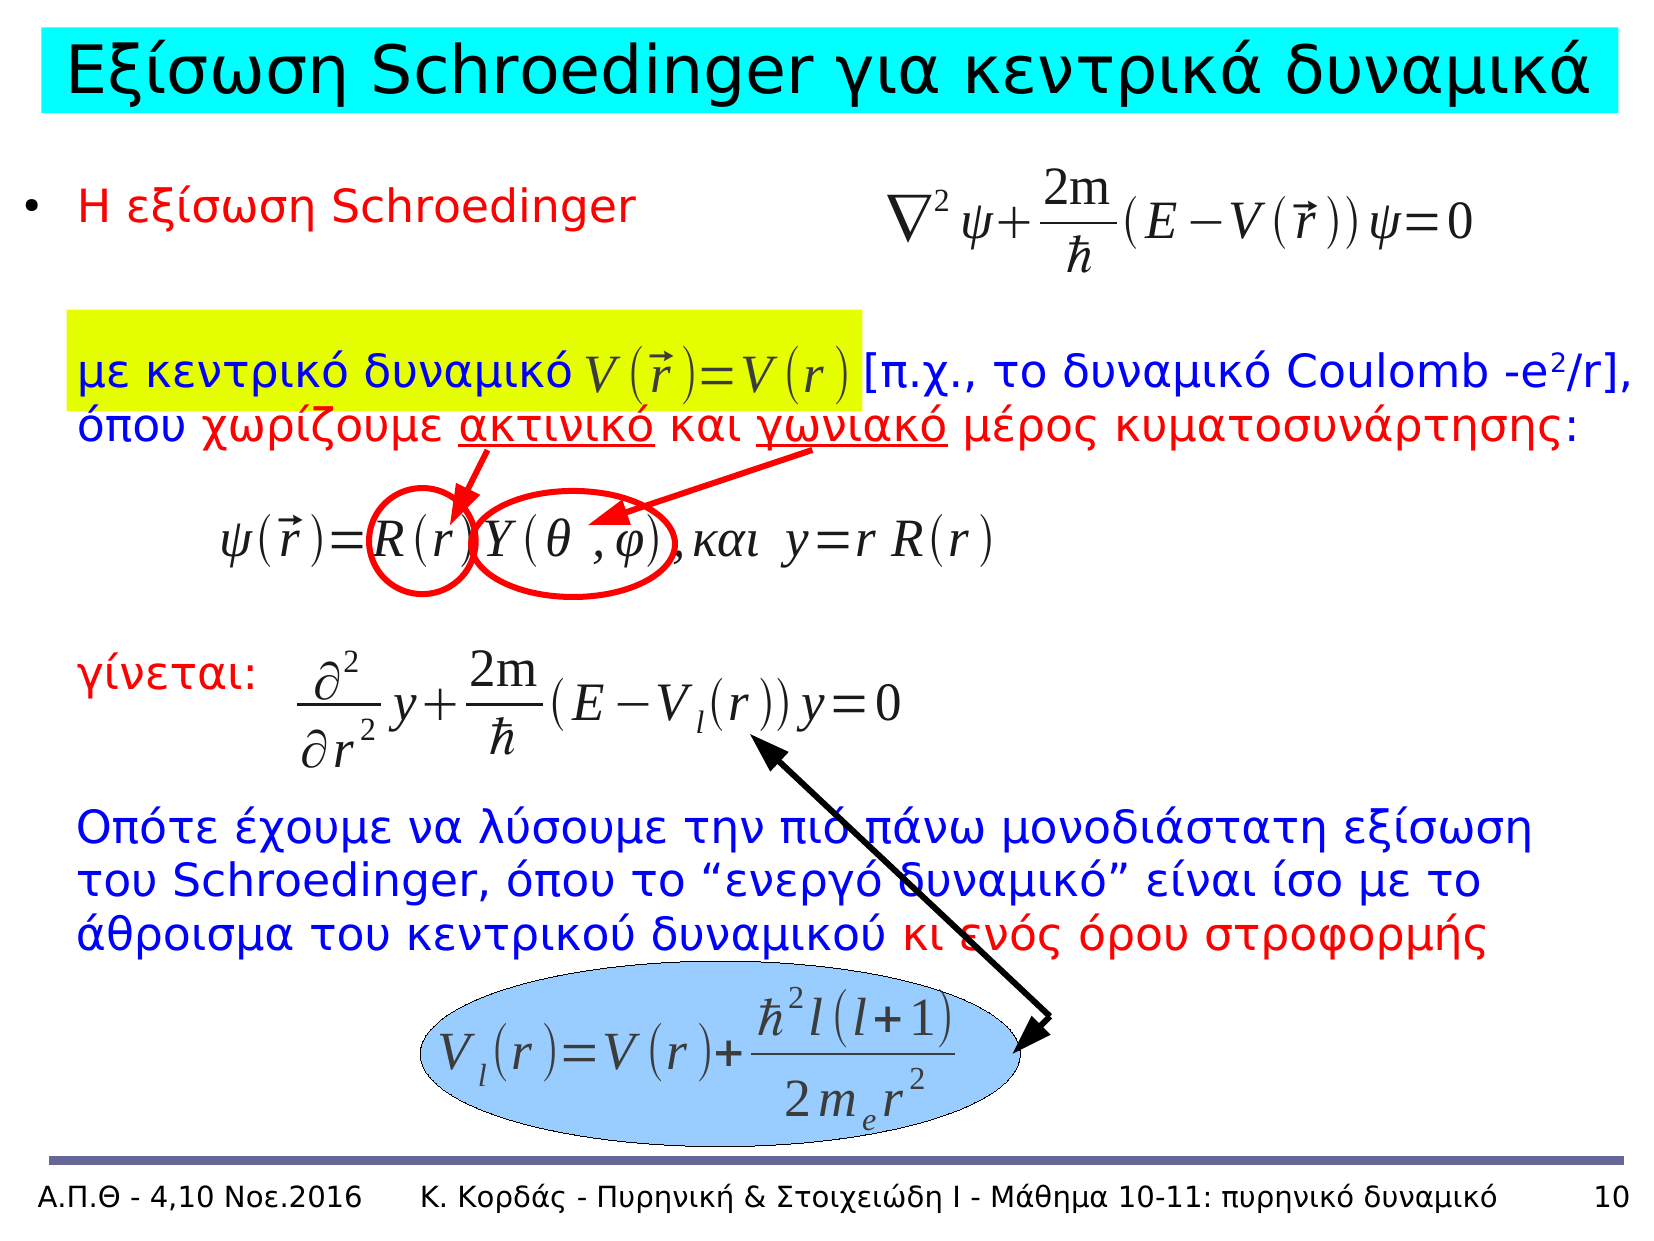

# Εξίσωση Schroedinger για κεντρικά δυναμικά
Η εξίσωση Schroedinger
με κεντρικό δυναμικό [π.χ., το δυναμικό Coulomb -e2/r], όπου χωρίζουμε ακτινικό και γωνιακό μέρος κυματοσυνάρτησης:
γίνεται:
Οπότε έχουμε να λύσουμε την πιό πάνω μονοδιάστατη εξίσωση του Schroedinger, όπου το “ενεργό δυναμικό” είναι ίσο με το άθροισμα του κεντρικού δυναμικού κι ενός όρου στροφορμής
Α.Π.Θ - 4,10 Νοε.2016
Κ. Κορδάς - Πυρηνική & Στοιχειώδη Ι - Μάθημα 10-11: πυρηνικό δυναμικό
10